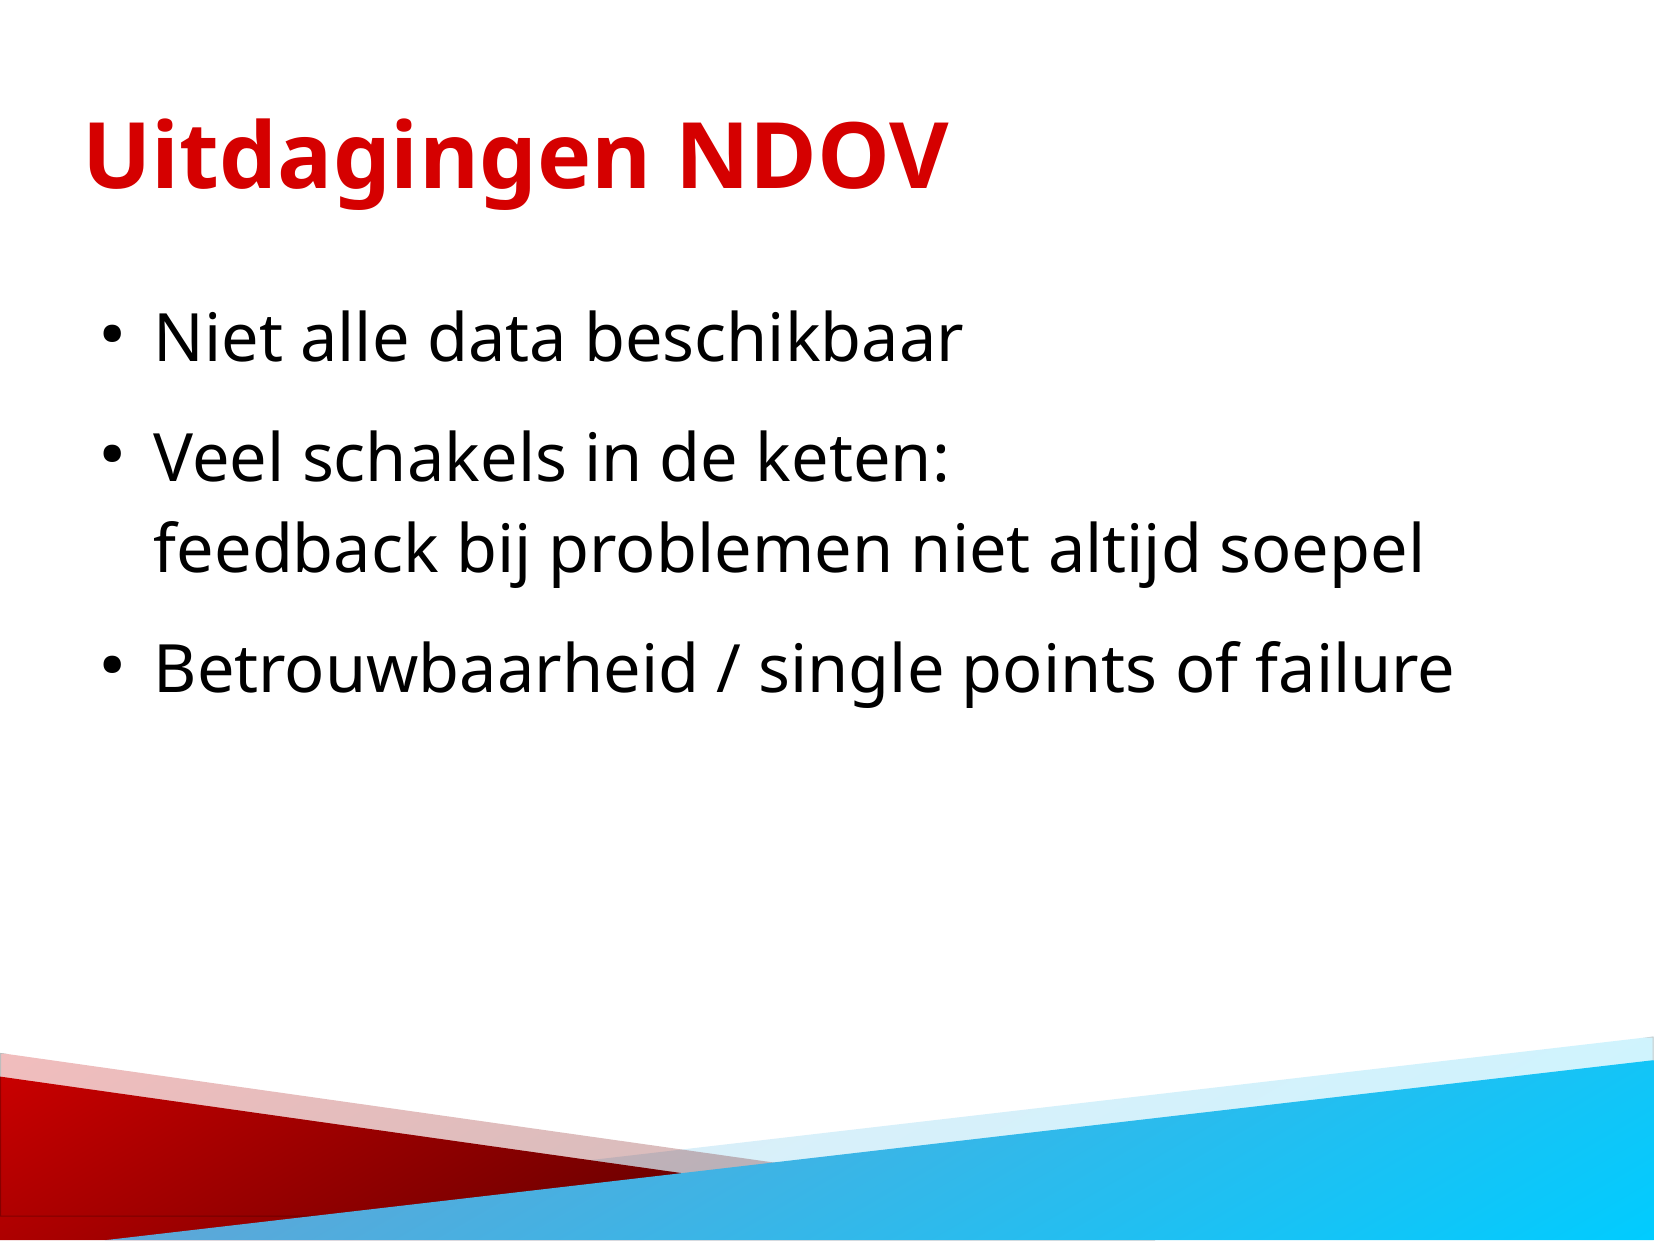

# Uitdagingen NDOV
Niet alle data beschikbaar
Veel schakels in de keten:
feedback bij problemen niet altijd soepel
Betrouwbaarheid / single points of failure